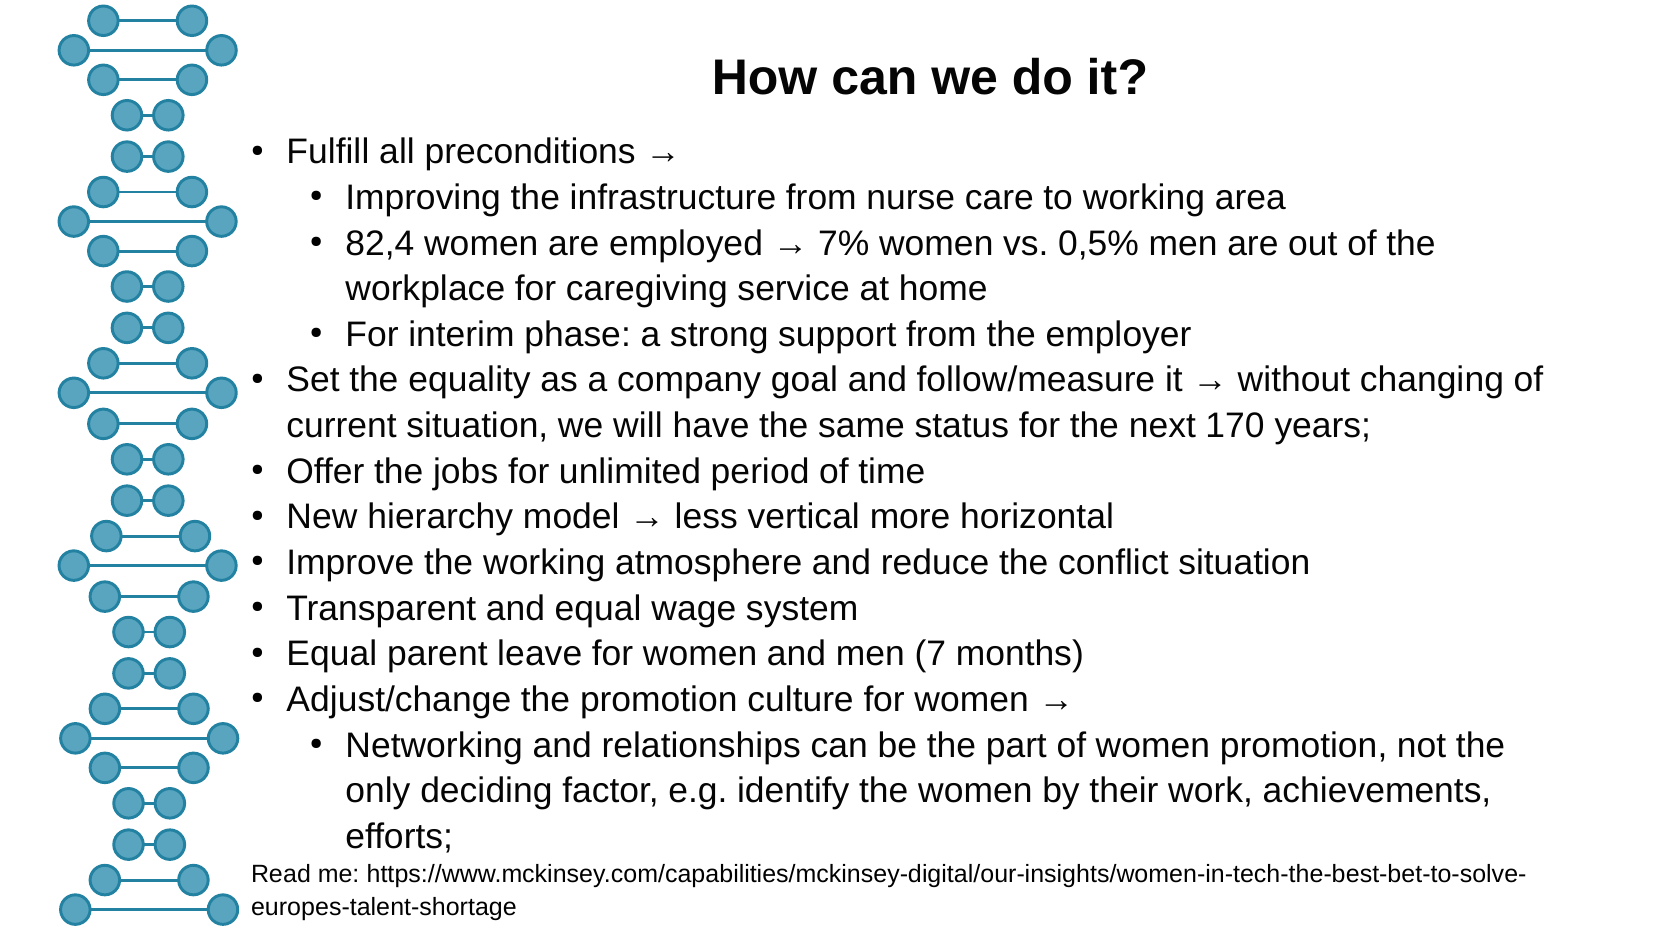

# How can we do it?
Fulfill all preconditions →
Improving the infrastructure from nurse care to working area
82,4 women are employed → 7% women vs. 0,5% men are out of the workplace for caregiving service at home
For interim phase: a strong support from the employer
Set the equality as a company goal and follow/measure it → without changing of current situation, we will have the same status for the next 170 years;
Offer the jobs for unlimited period of time
New hierarchy model → less vertical more horizontal
Improve the working atmosphere and reduce the conflict situation
Transparent and equal wage system
Equal parent leave for women and men (7 months)
Adjust/change the promotion culture for women →
Networking and relationships can be the part of women promotion, not the only deciding factor, e.g. identify the women by their work, achievements, efforts;
Read me: https://www.mckinsey.com/capabilities/mckinsey-digital/our-insights/women-in-tech-the-best-bet-to-solve-europes-talent-shortage